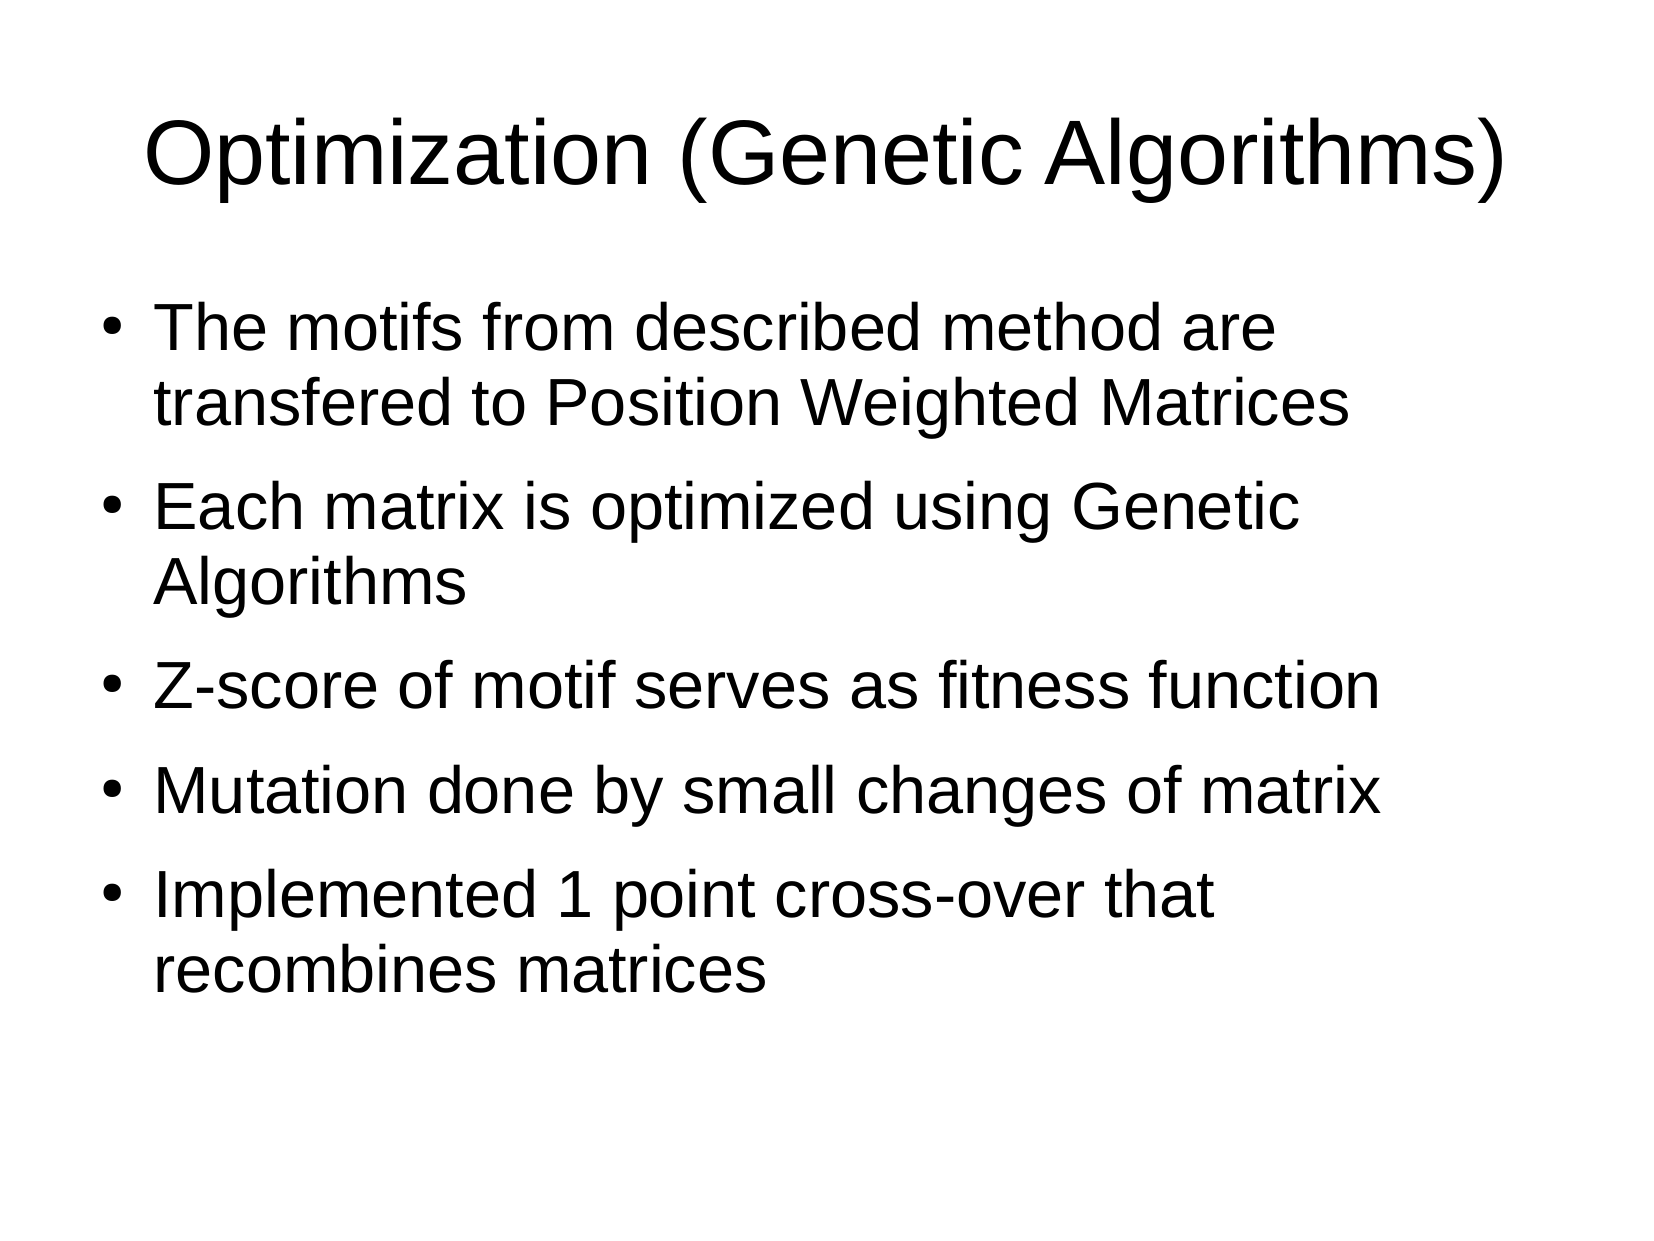

# Optimization (Genetic Algorithms)
The motifs from described method are transfered to Position Weighted Matrices
Each matrix is optimized using Genetic Algorithms
Z-score of motif serves as fitness function
Mutation done by small changes of matrix
Implemented 1 point cross-over that recombines matrices